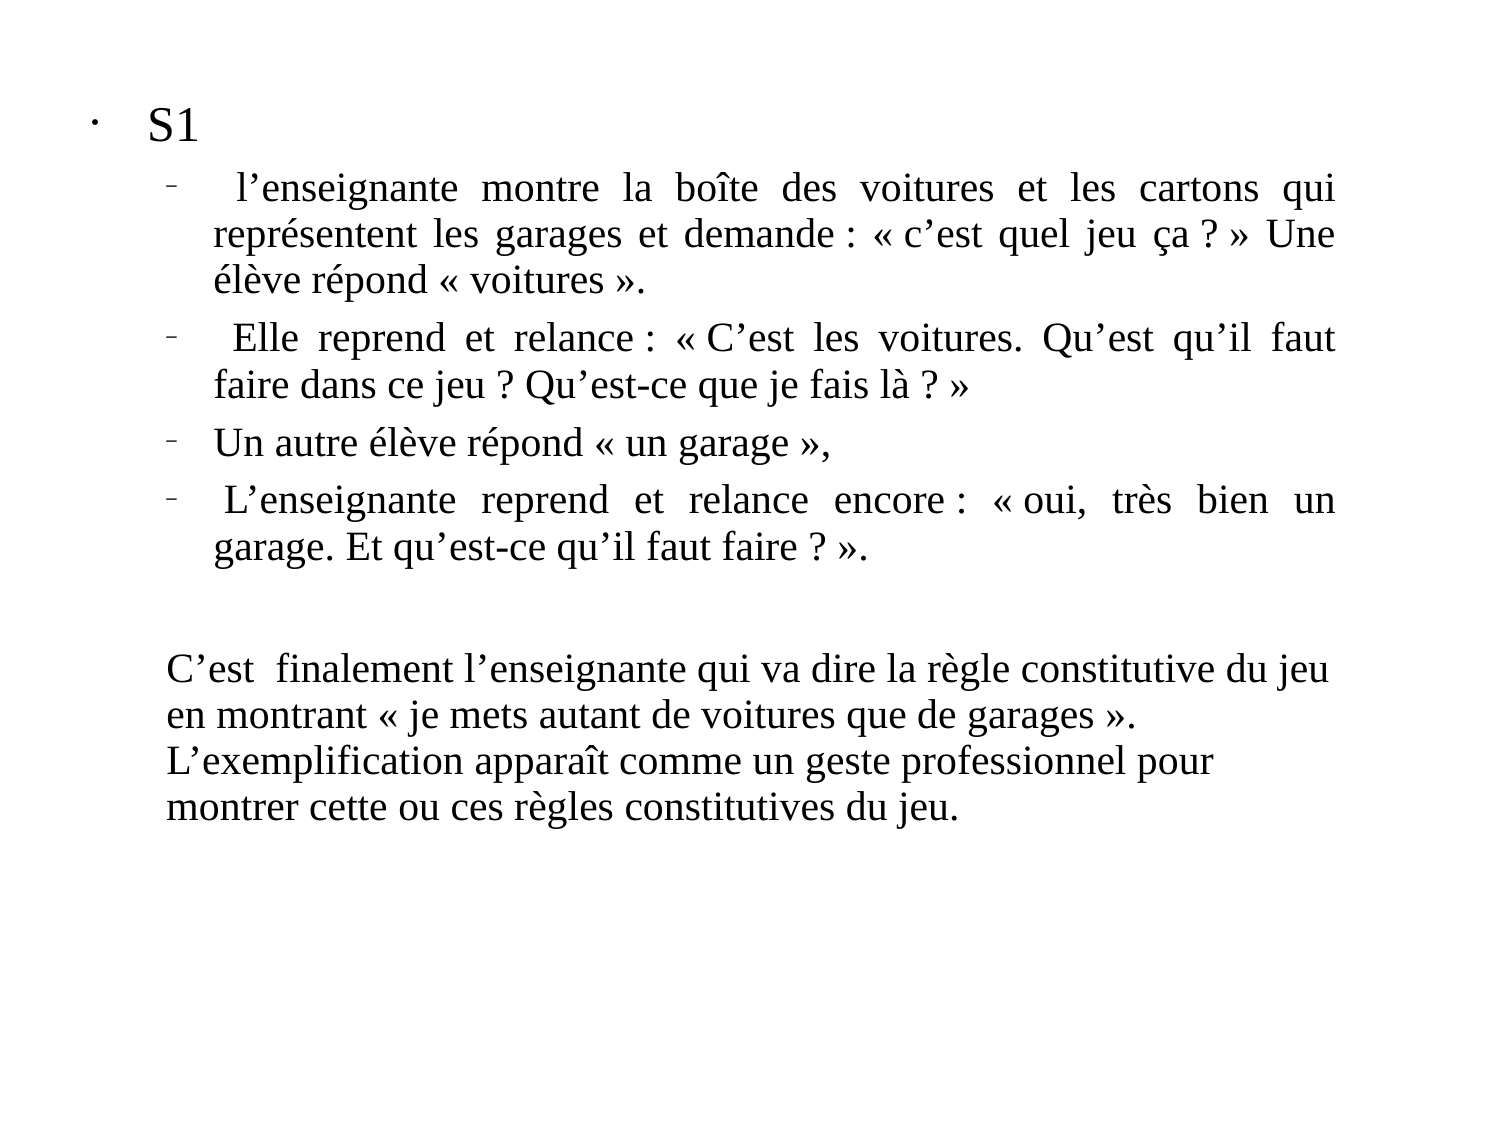

# S1
 l’enseignante montre la boîte des voitures et les cartons qui représentent les garages et demande : « c’est quel jeu ça ? » Une élève répond « voitures ».
 Elle reprend et relance : « C’est les voitures. Qu’est qu’il faut faire dans ce jeu ? Qu’est-ce que je fais là ? »
Un autre élève répond « un garage »,
 L’enseignante reprend et relance encore : « oui, très bien un garage. Et qu’est-ce qu’il faut faire ? ».
C’est finalement l’enseignante qui va dire la règle constitutive du jeu en montrant « je mets autant de voitures que de garages ». L’exemplification apparaît comme un geste professionnel pour montrer cette ou ces règles constitutives du jeu.